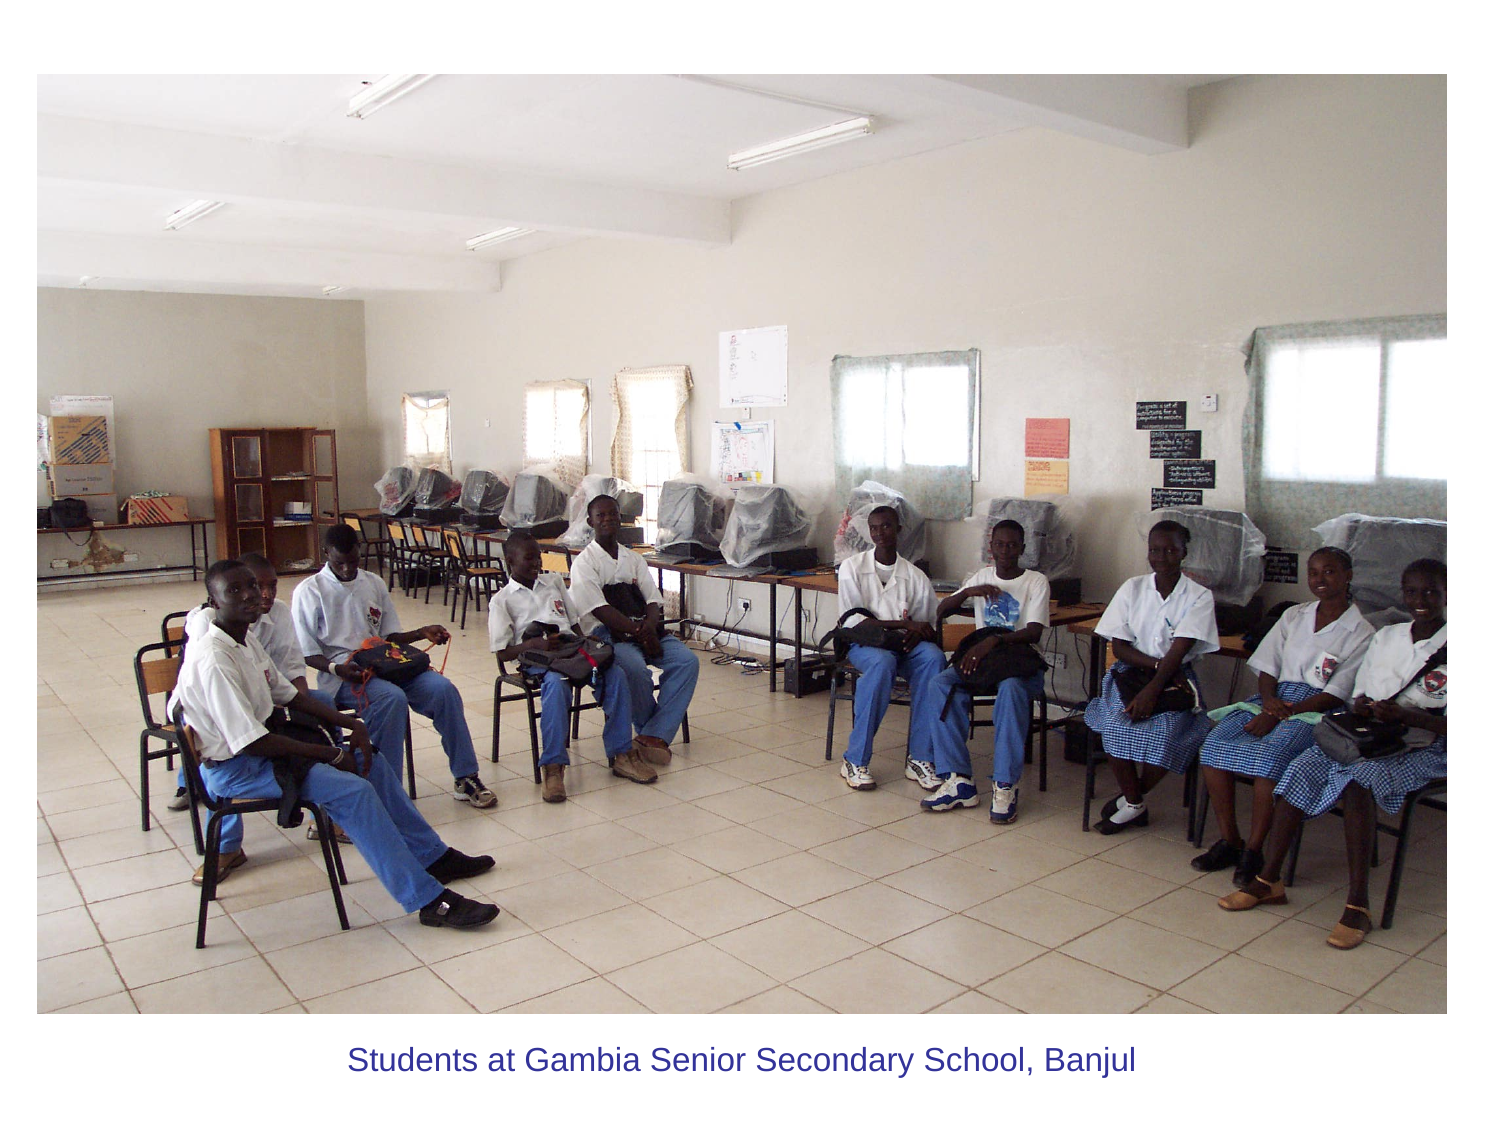

Students at Gambia Senior Secondary School, Banjul